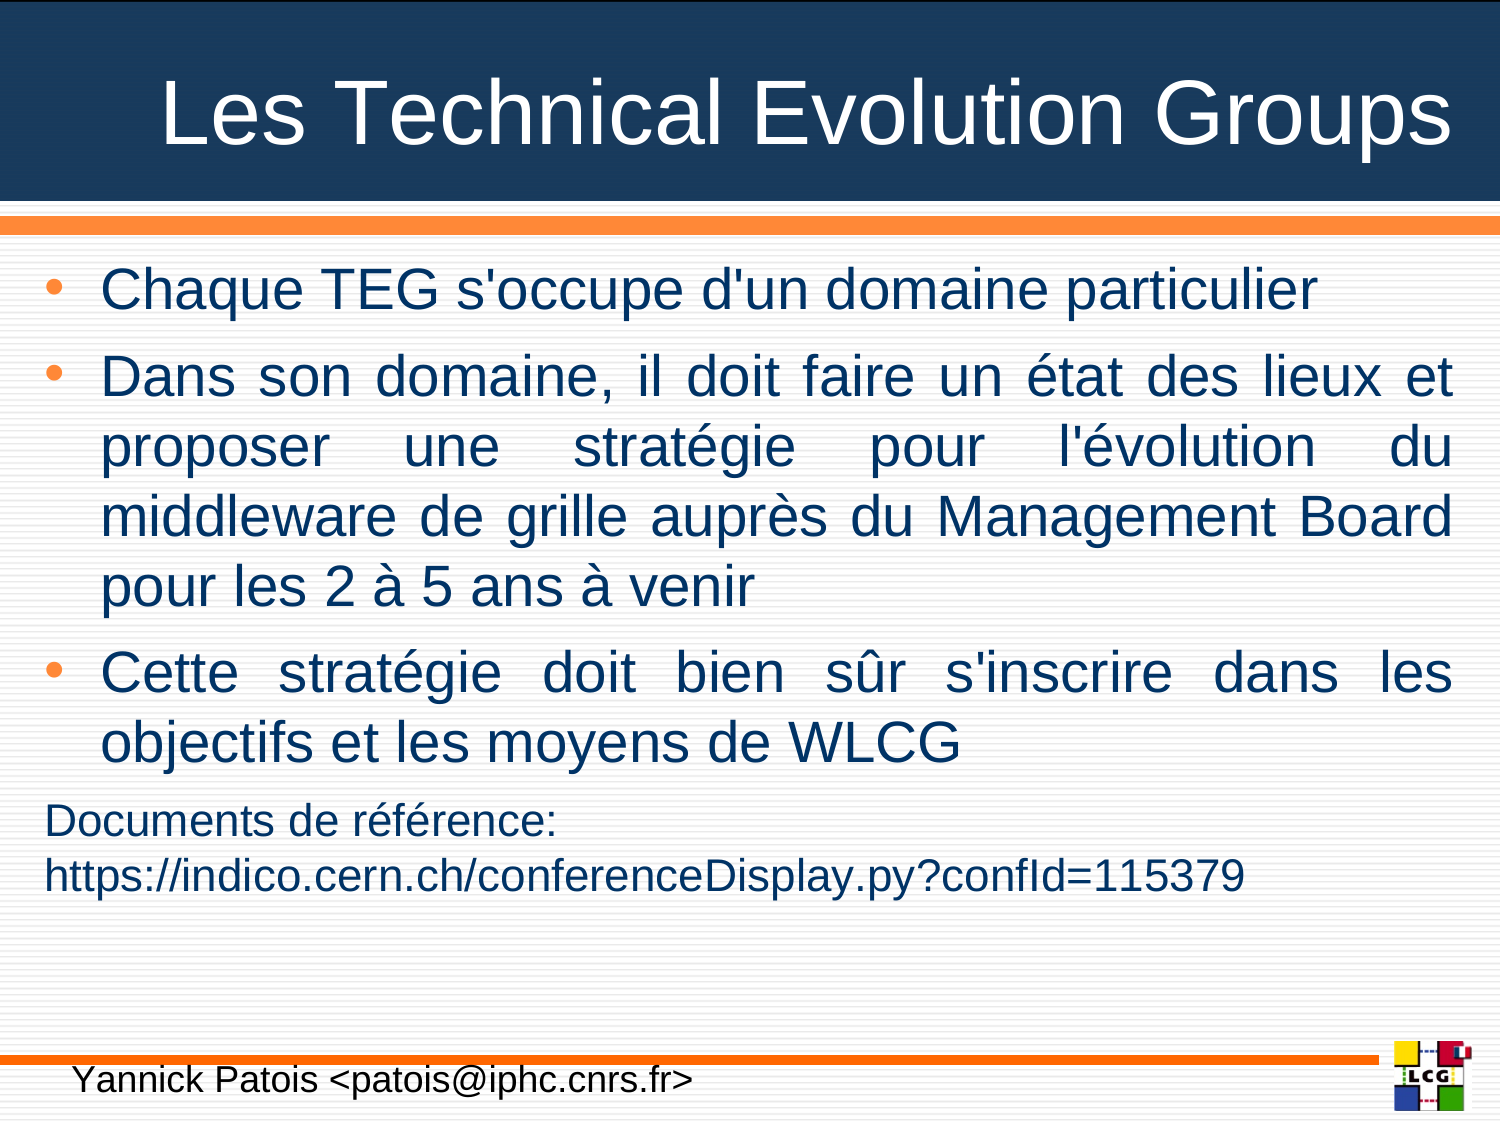

# Les Technical Evolution Groups
Chaque TEG s'occupe d'un domaine particulier
Dans son domaine, il doit faire un état des lieux et proposer une stratégie pour l'évolution du middleware de grille auprès du Management Board pour les 2 à 5 ans à venir
Cette stratégie doit bien sûr s'inscrire dans les objectifs et les moyens de WLCG
Documents de référence:
https://indico.cern.ch/conferenceDisplay.py?confId=115379